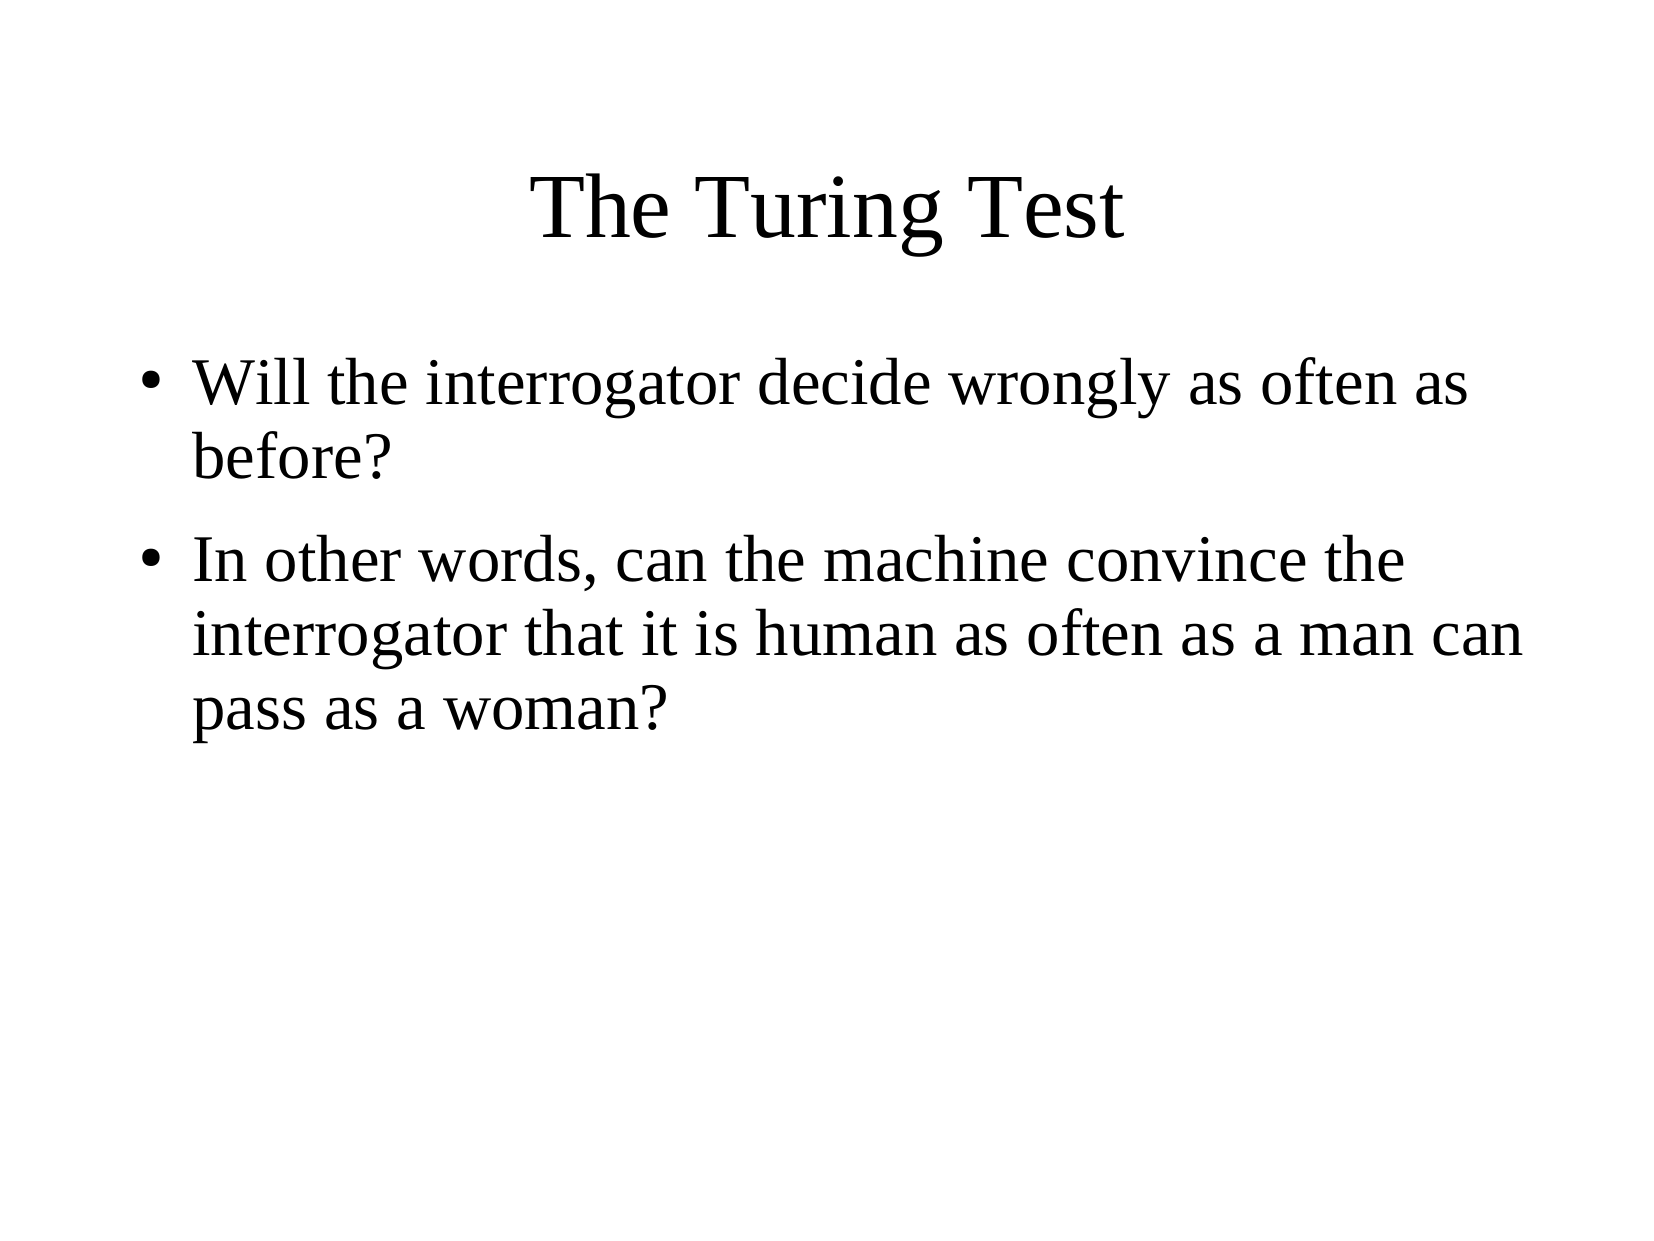

# The Turing Test
Will the interrogator decide wrongly as often as before?
In other words, can the machine convince the interrogator that it is human as often as a man can pass as a woman?